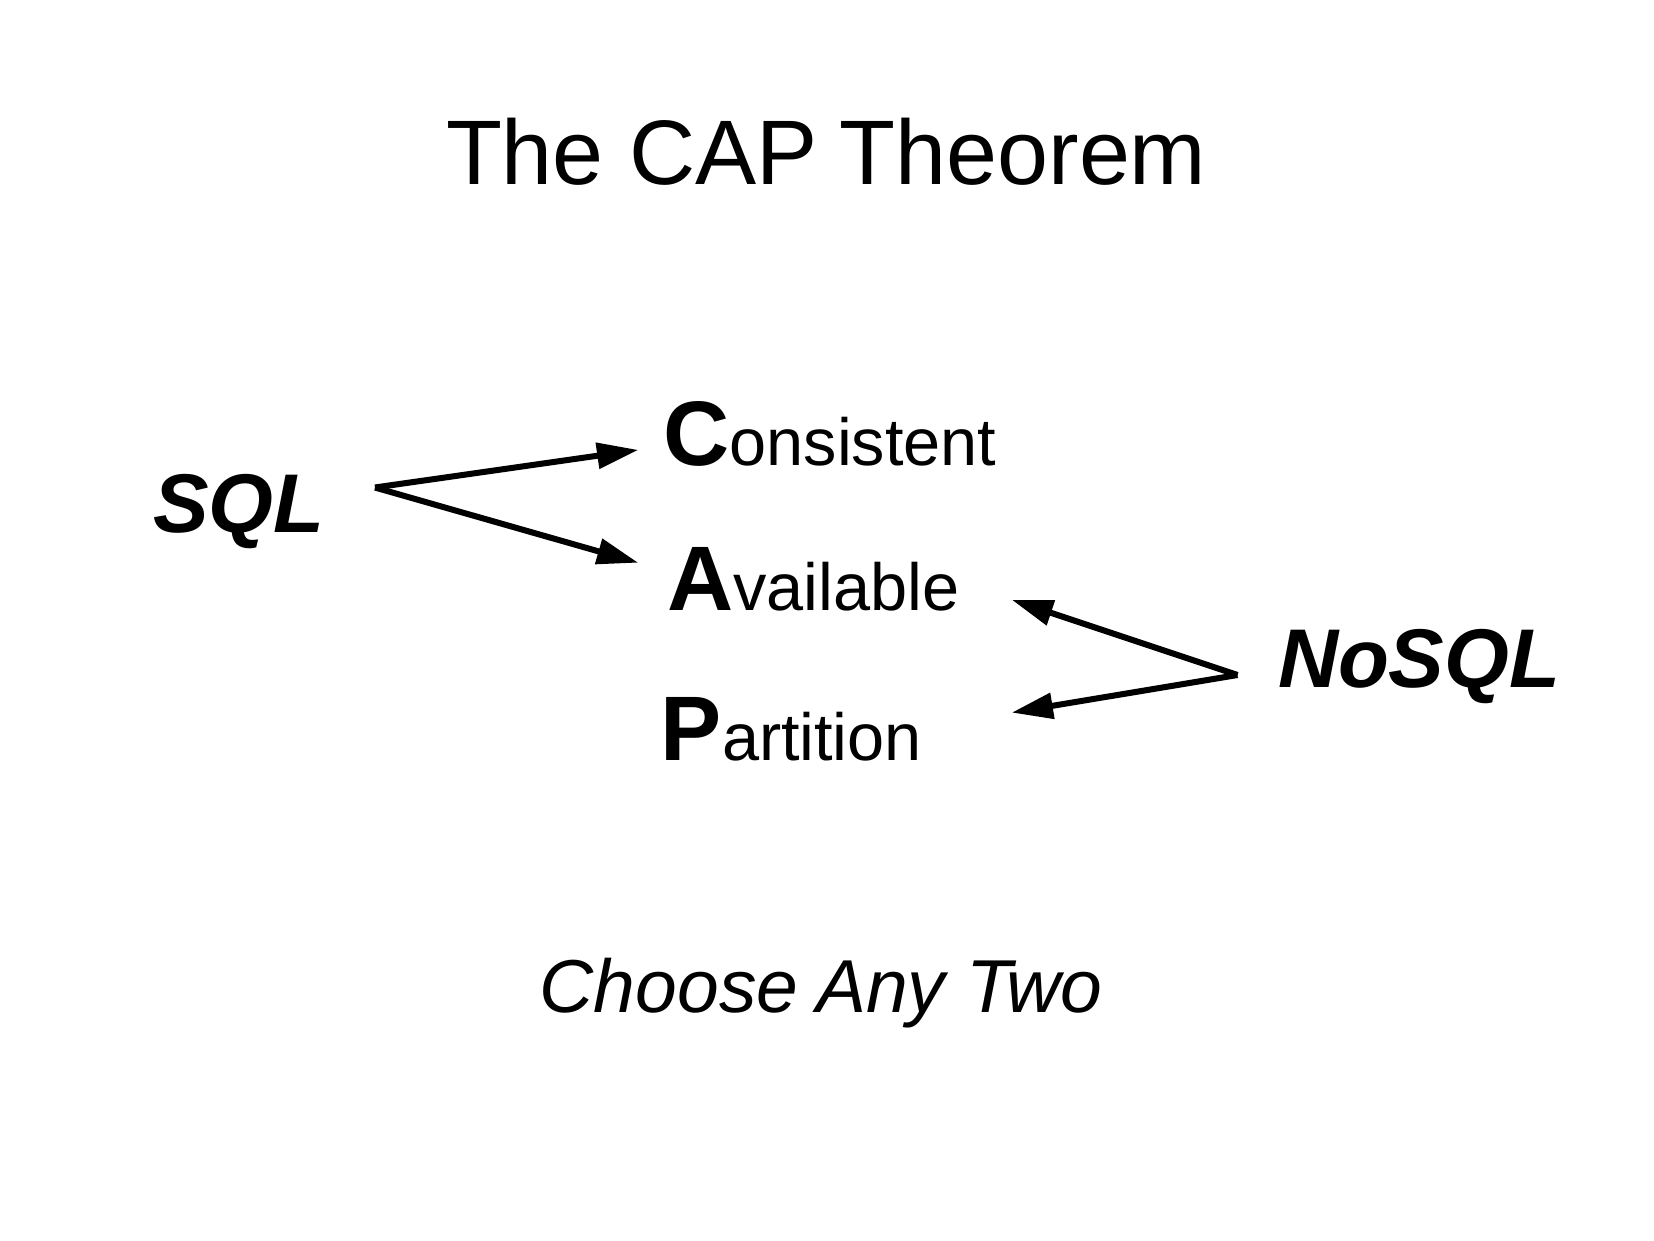

# The CAP Theorem
Consistent
SQL
Available
NoSQL
Partition
Choose Any Two